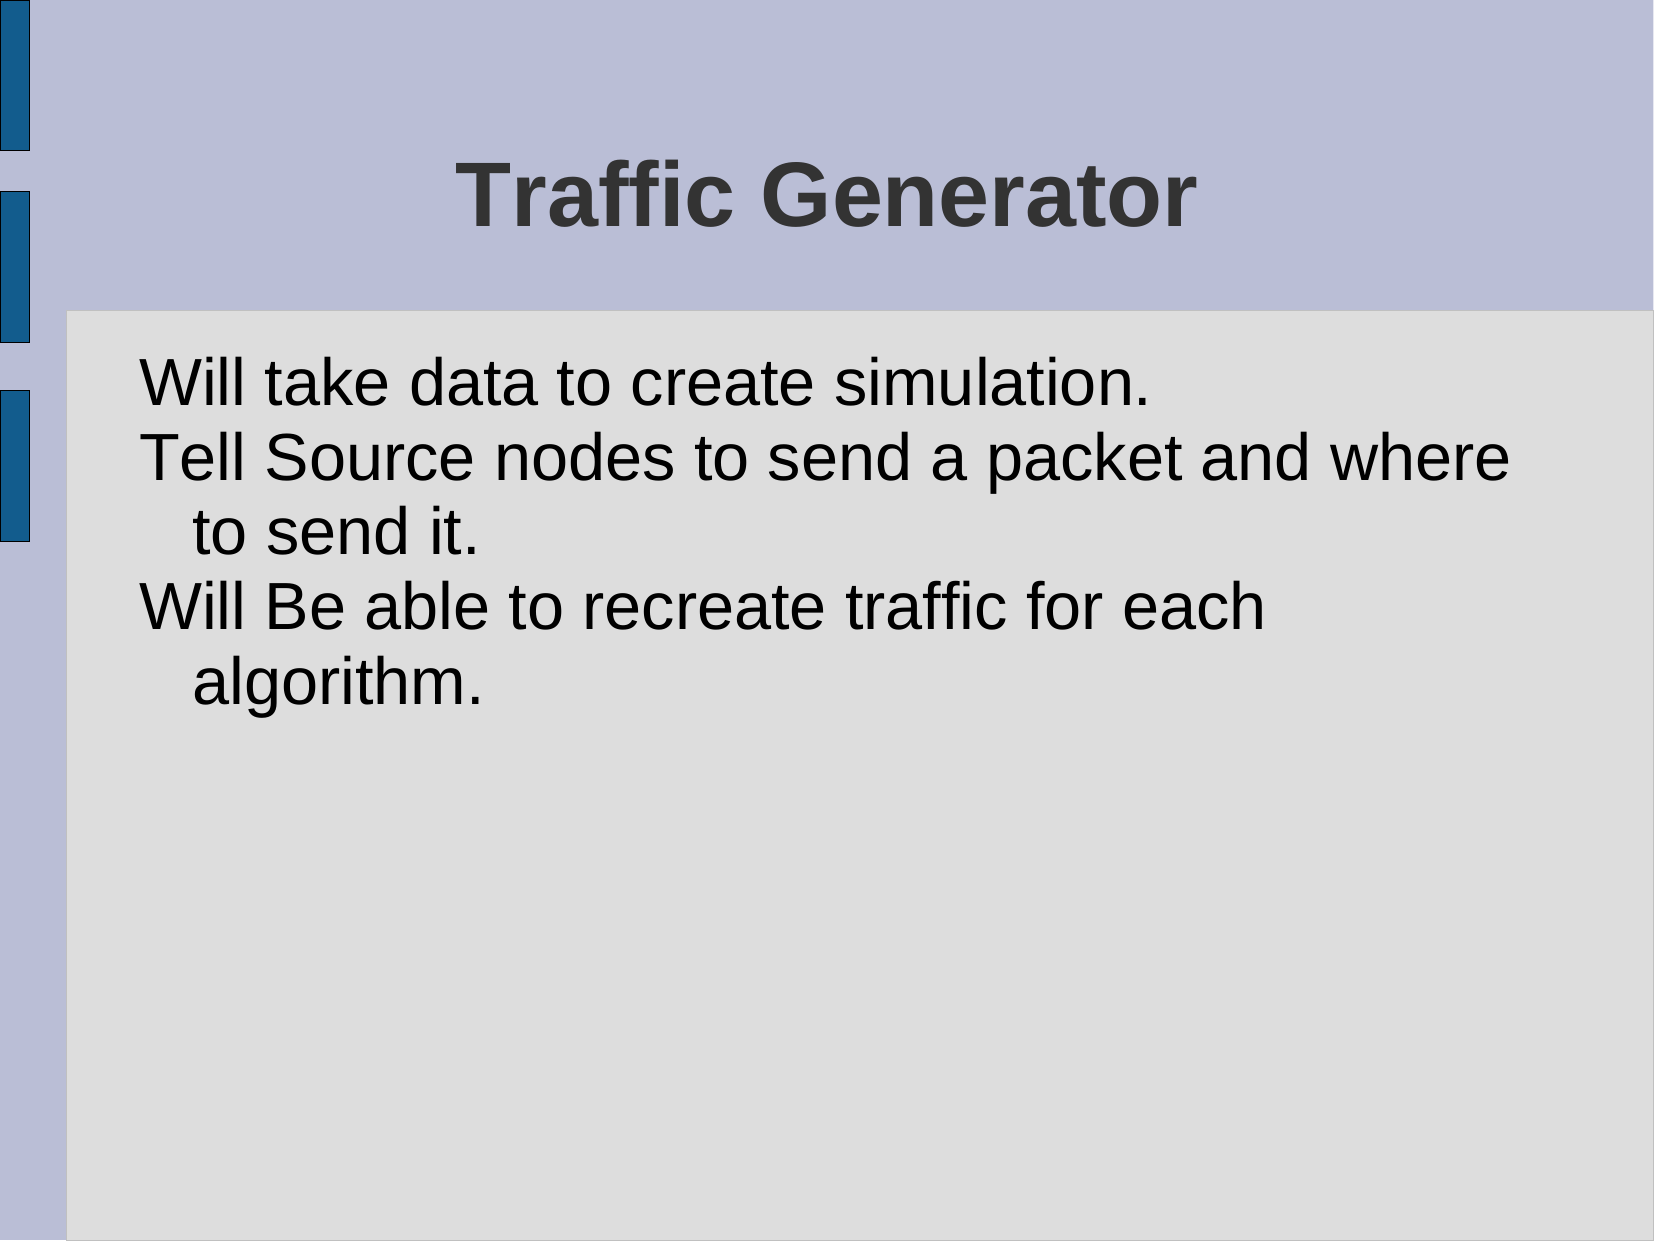

# Traffic Generator
Will take data to create simulation.
Tell Source nodes to send a packet and where to send it.
Will Be able to recreate traffic for each algorithm.